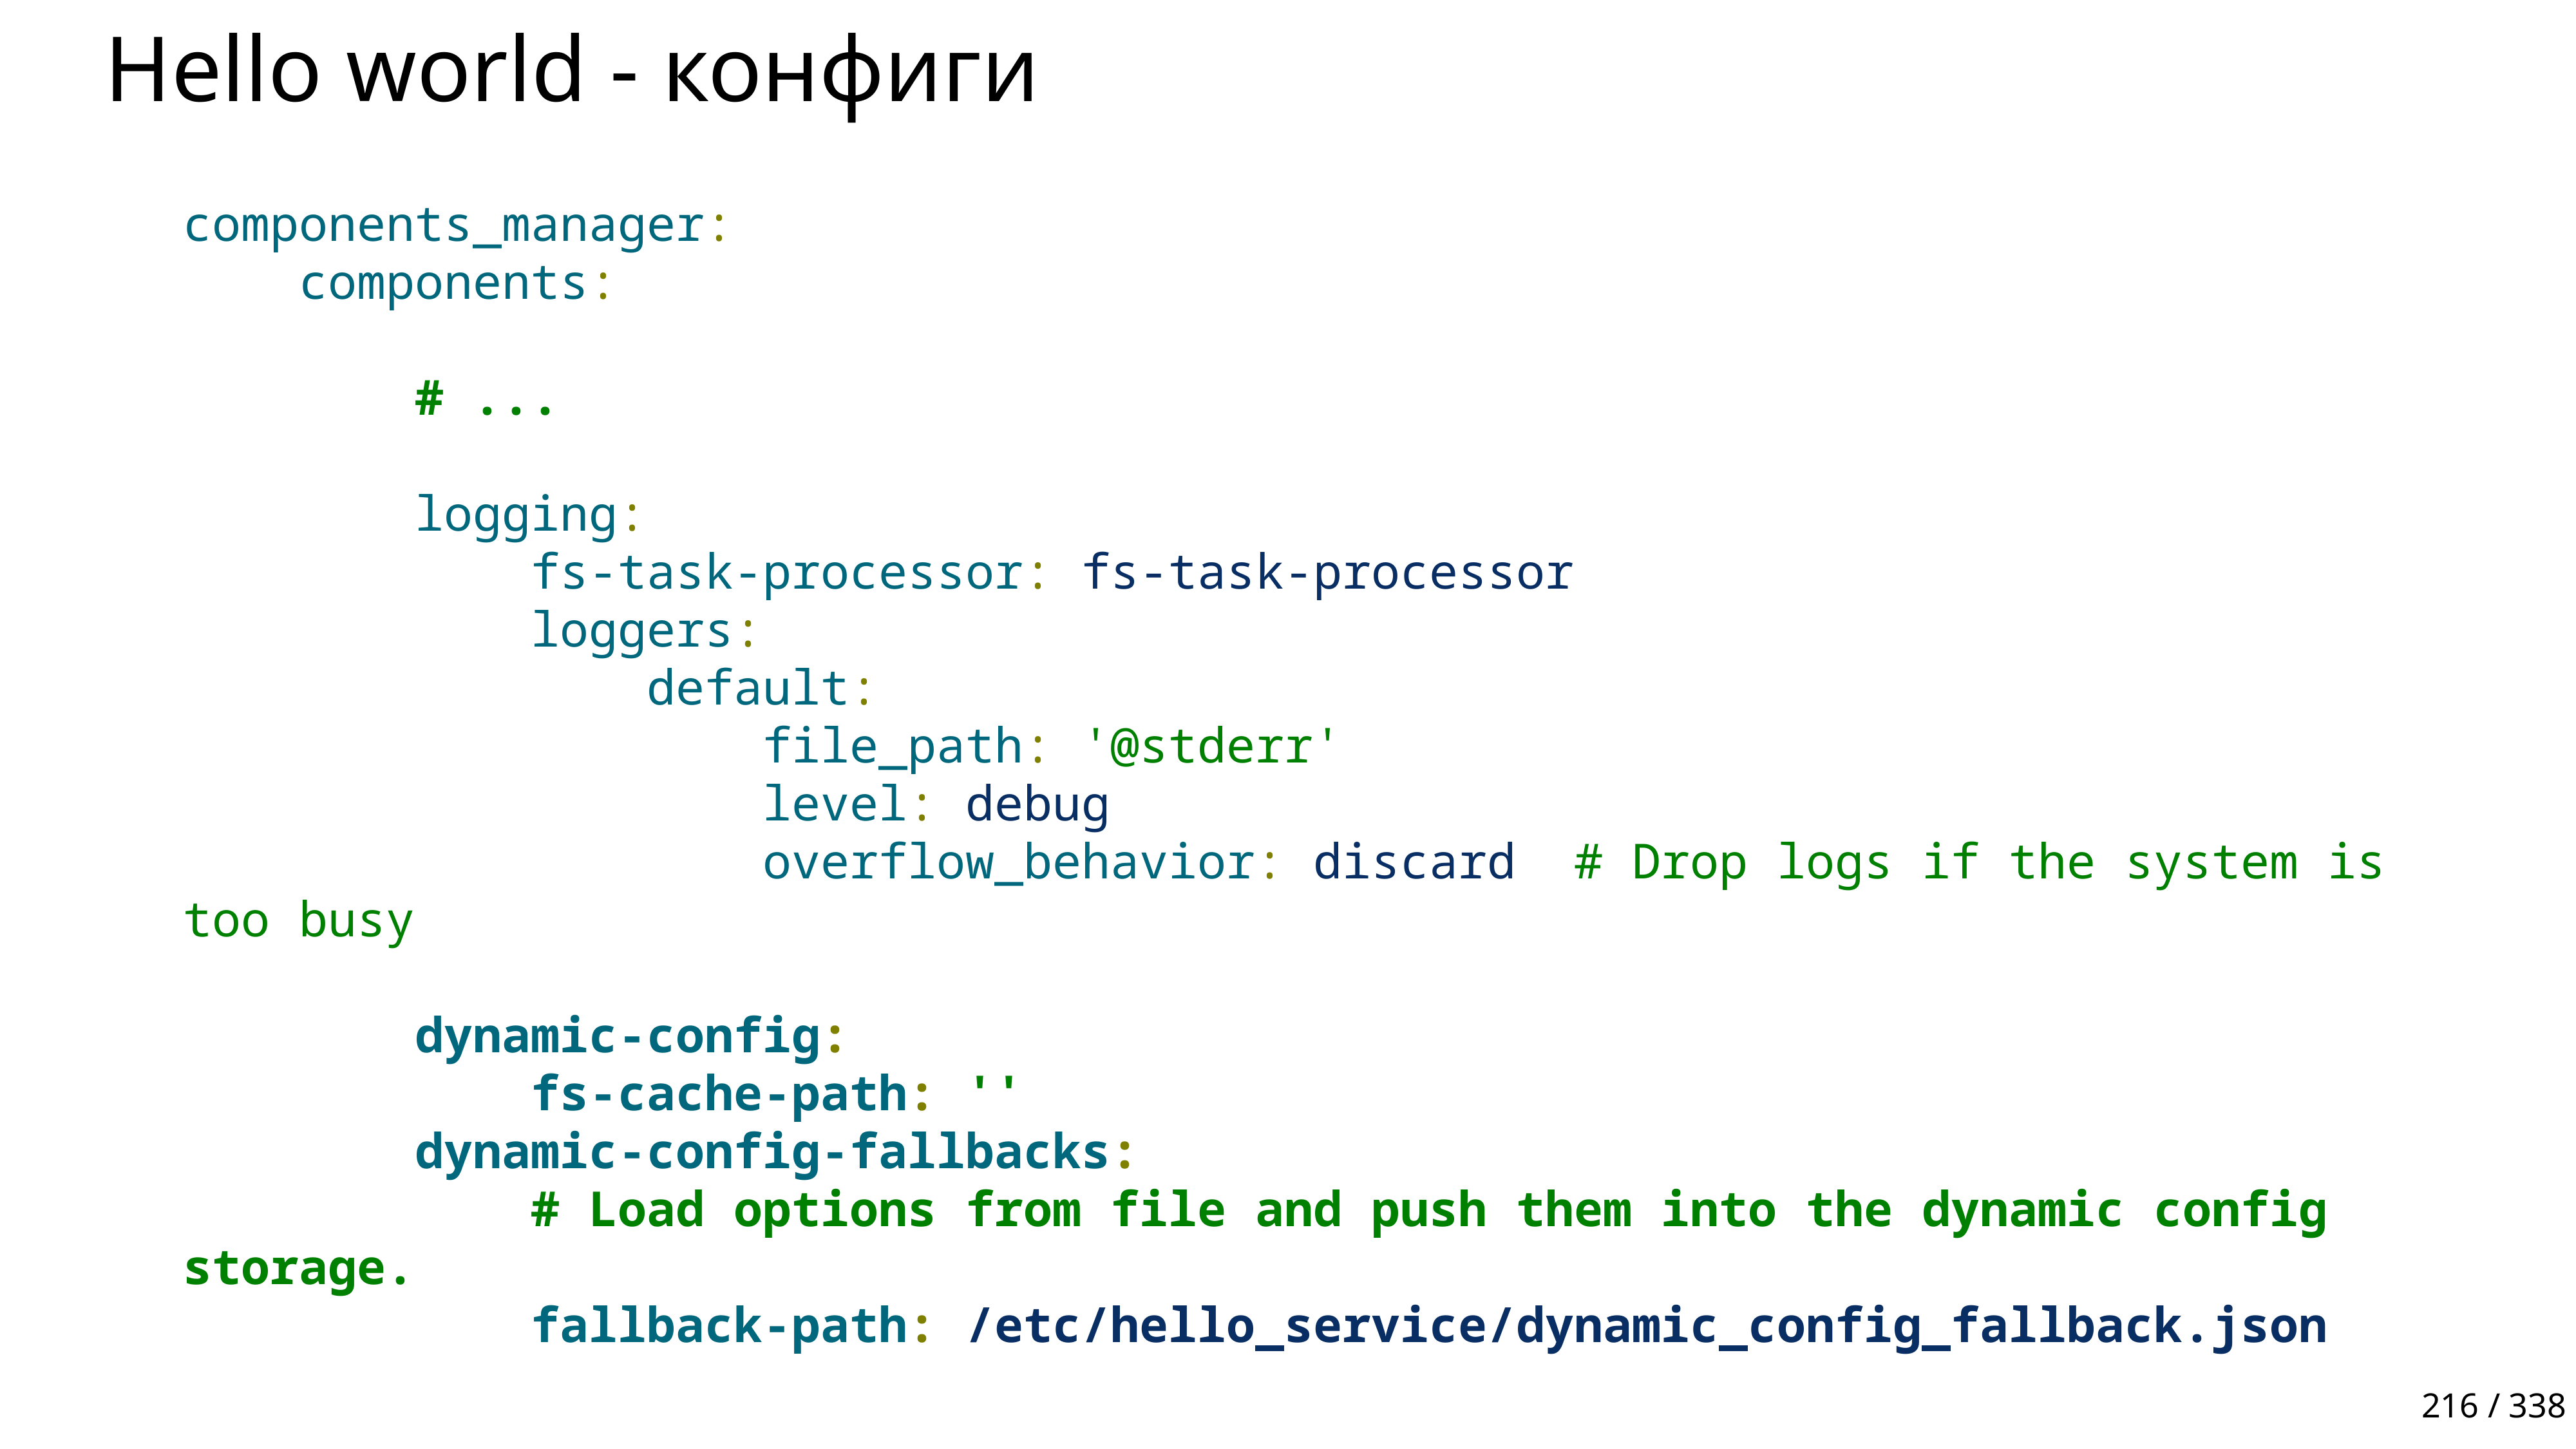

Hello world - конфиги
components_manager:
 components:
 # ...
 logging:
 fs-task-processor: fs-task-processor
 loggers:
 default:
 file_path: '@stderr'
 level: debug
 overflow_behavior: discard # Drop logs if the system is too busy
 dynamic-config:
 fs-cache-path: ''
 dynamic-config-fallbacks:
 # Load options from file and push them into the dynamic config storage.
 fallback-path: /etc/hello_service/dynamic_config_fallback.json